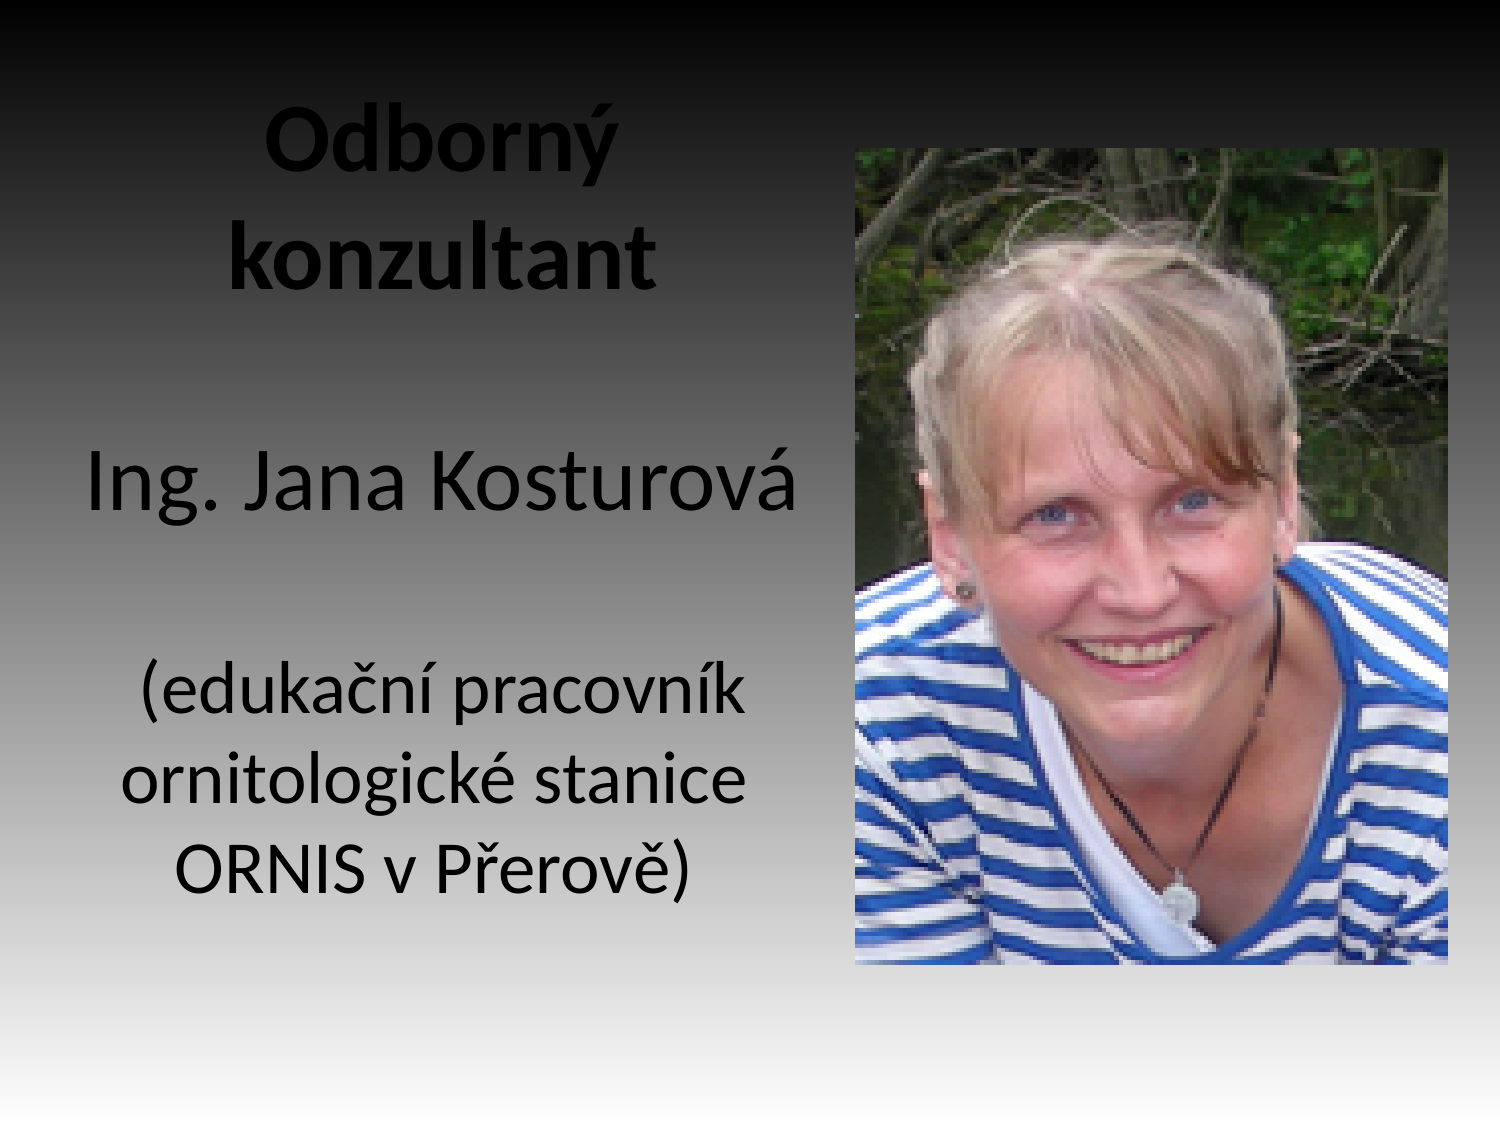

# Odborný konzultant Ing. Jana Kosturová (edukační pracovník ornitologické stanice ORNIS v Přerově)